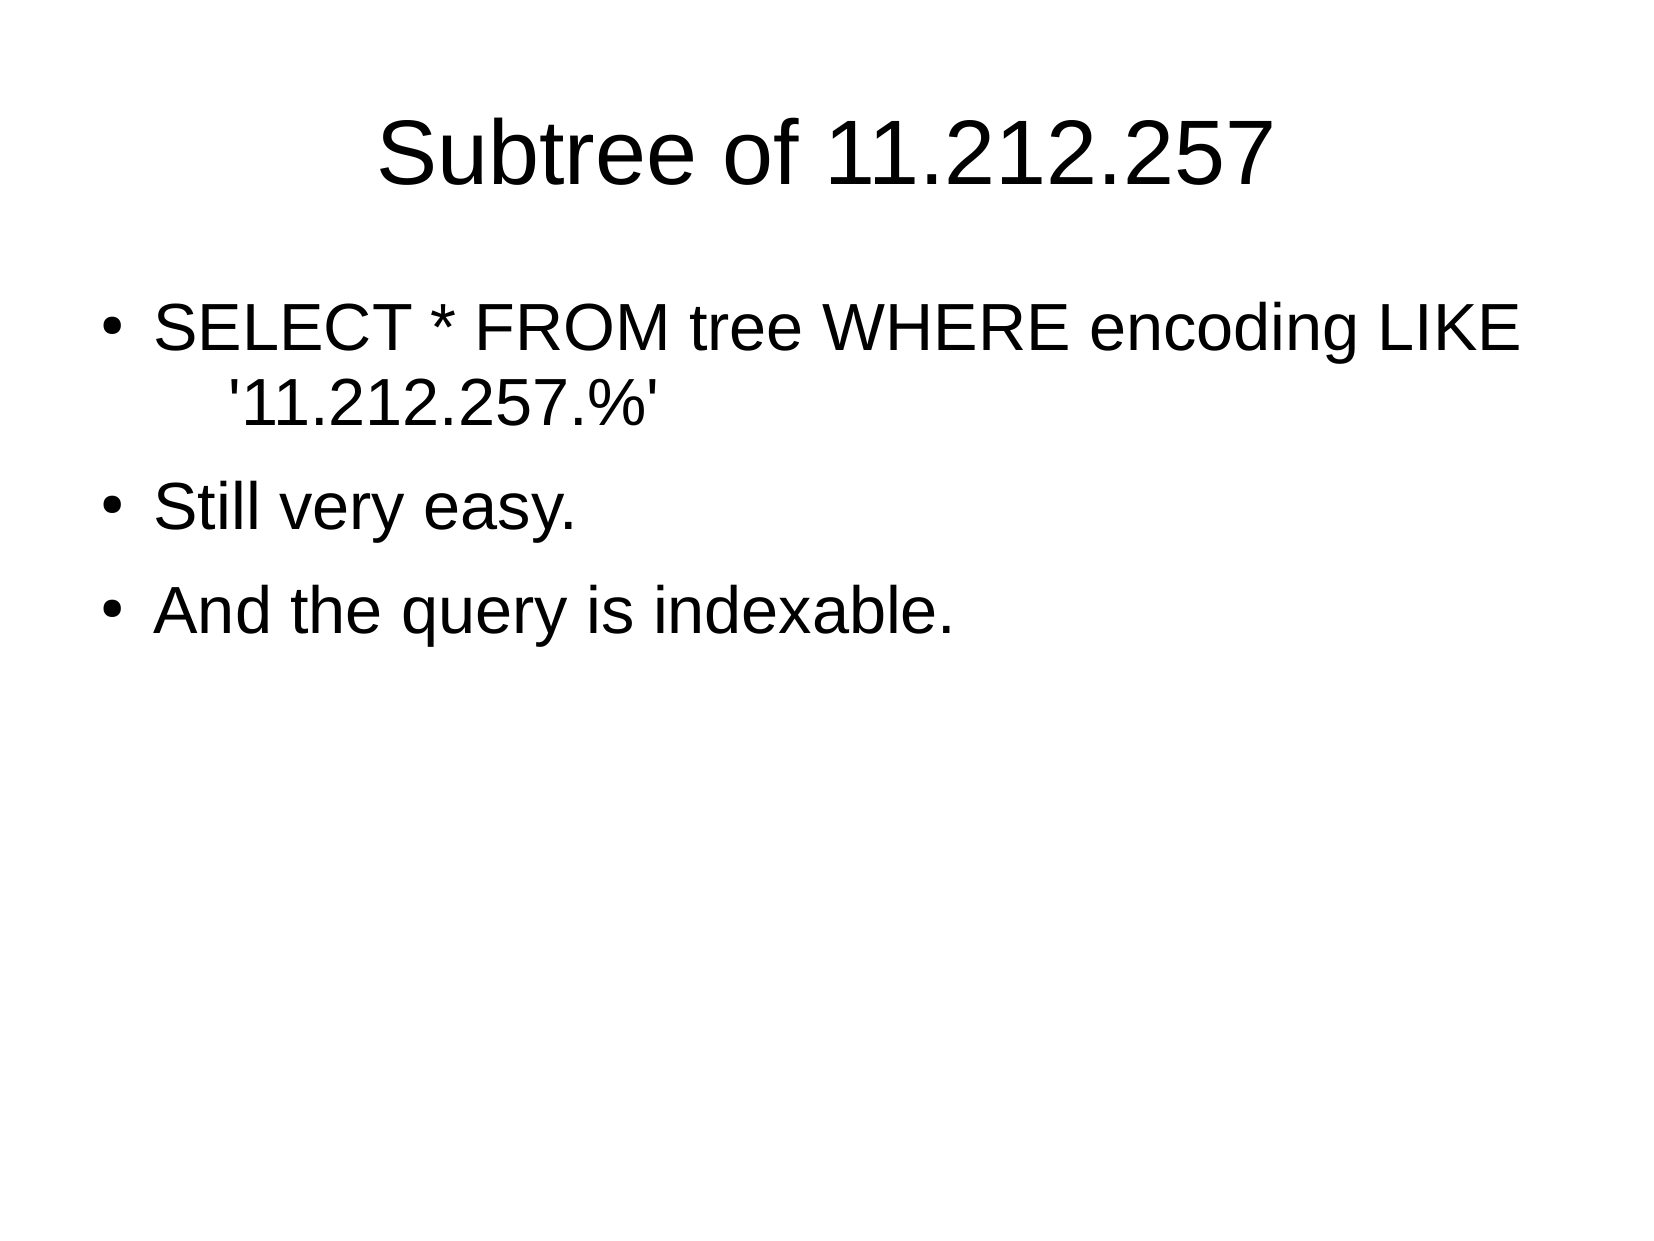

# Subtree of 11.212.257
SELECT * FROM tree WHERE encoding LIKE
	'11.212.257.%'
Still very easy.
And the query is indexable.